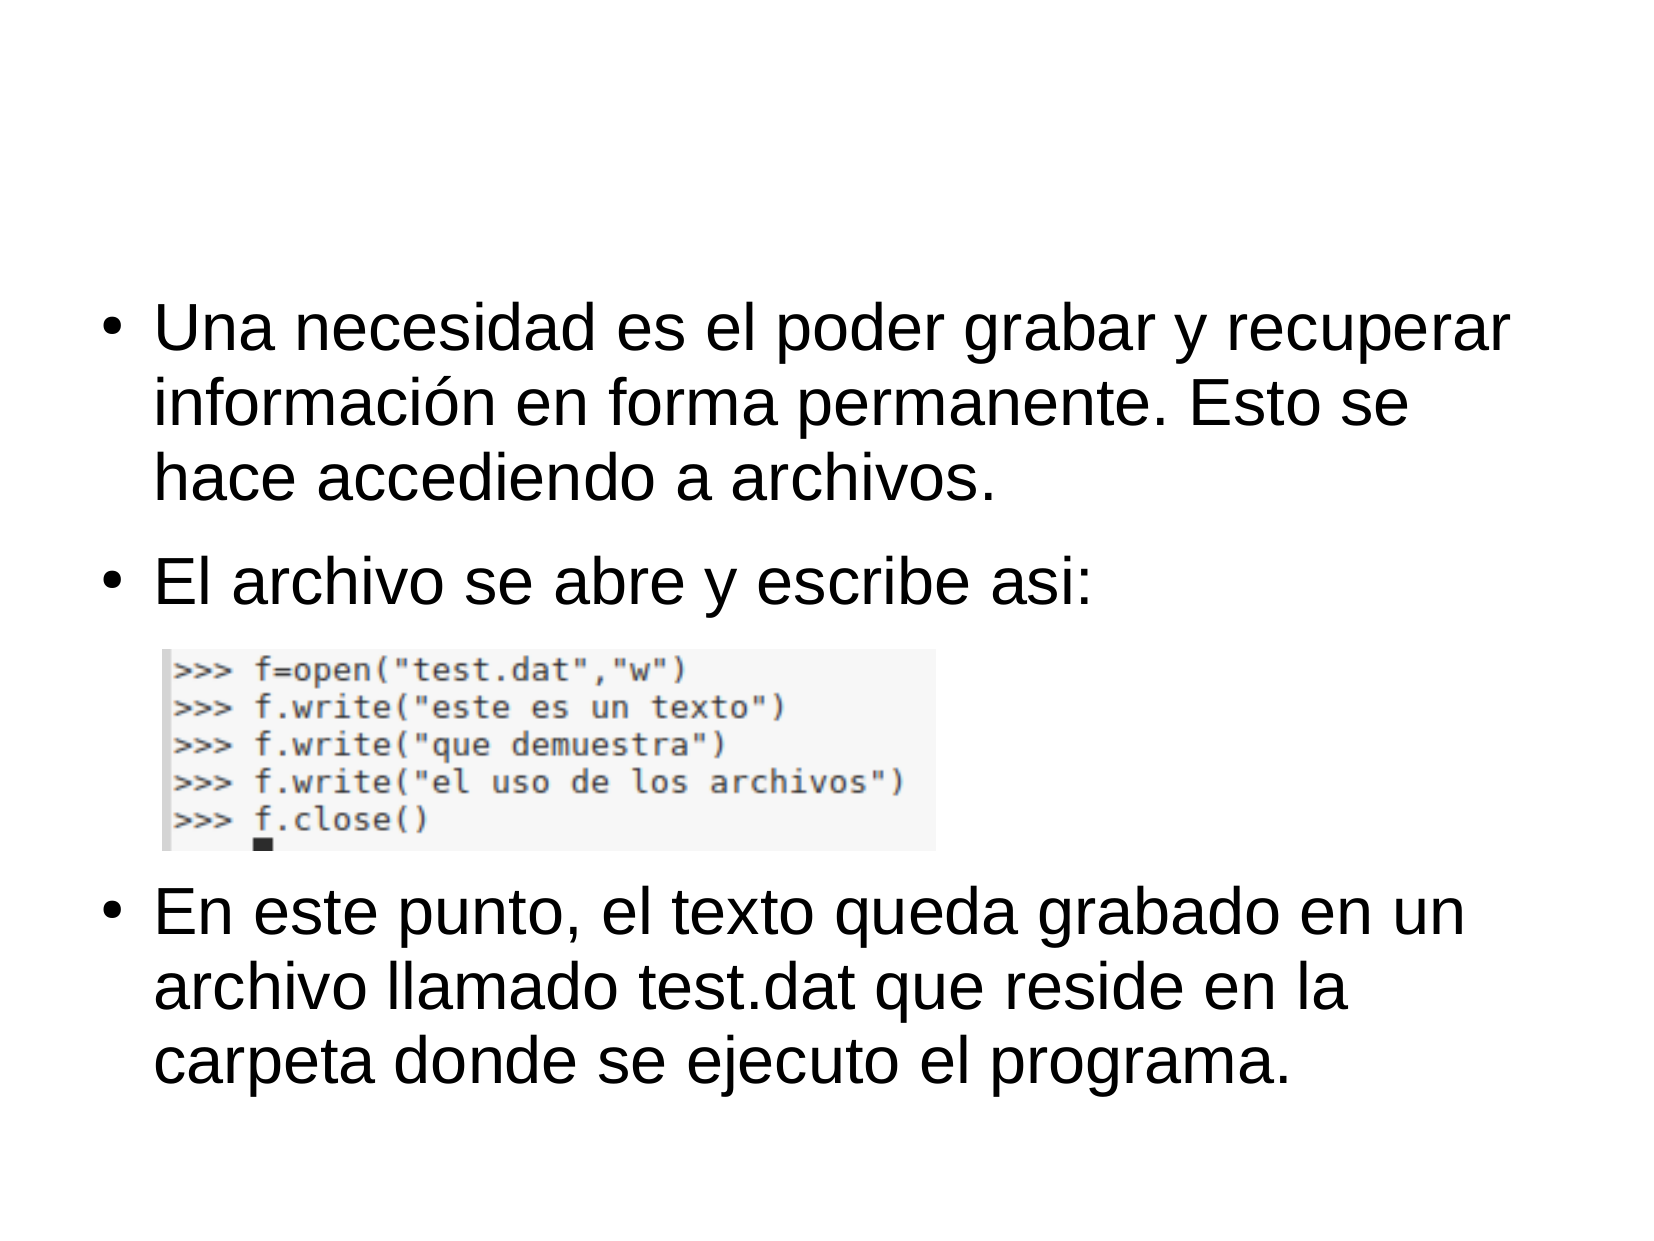

#
Una necesidad es el poder grabar y recuperar información en forma permanente. Esto se hace accediendo a archivos.
El archivo se abre y escribe asi:
En este punto, el texto queda grabado en un archivo llamado test.dat que reside en la carpeta donde se ejecuto el programa.